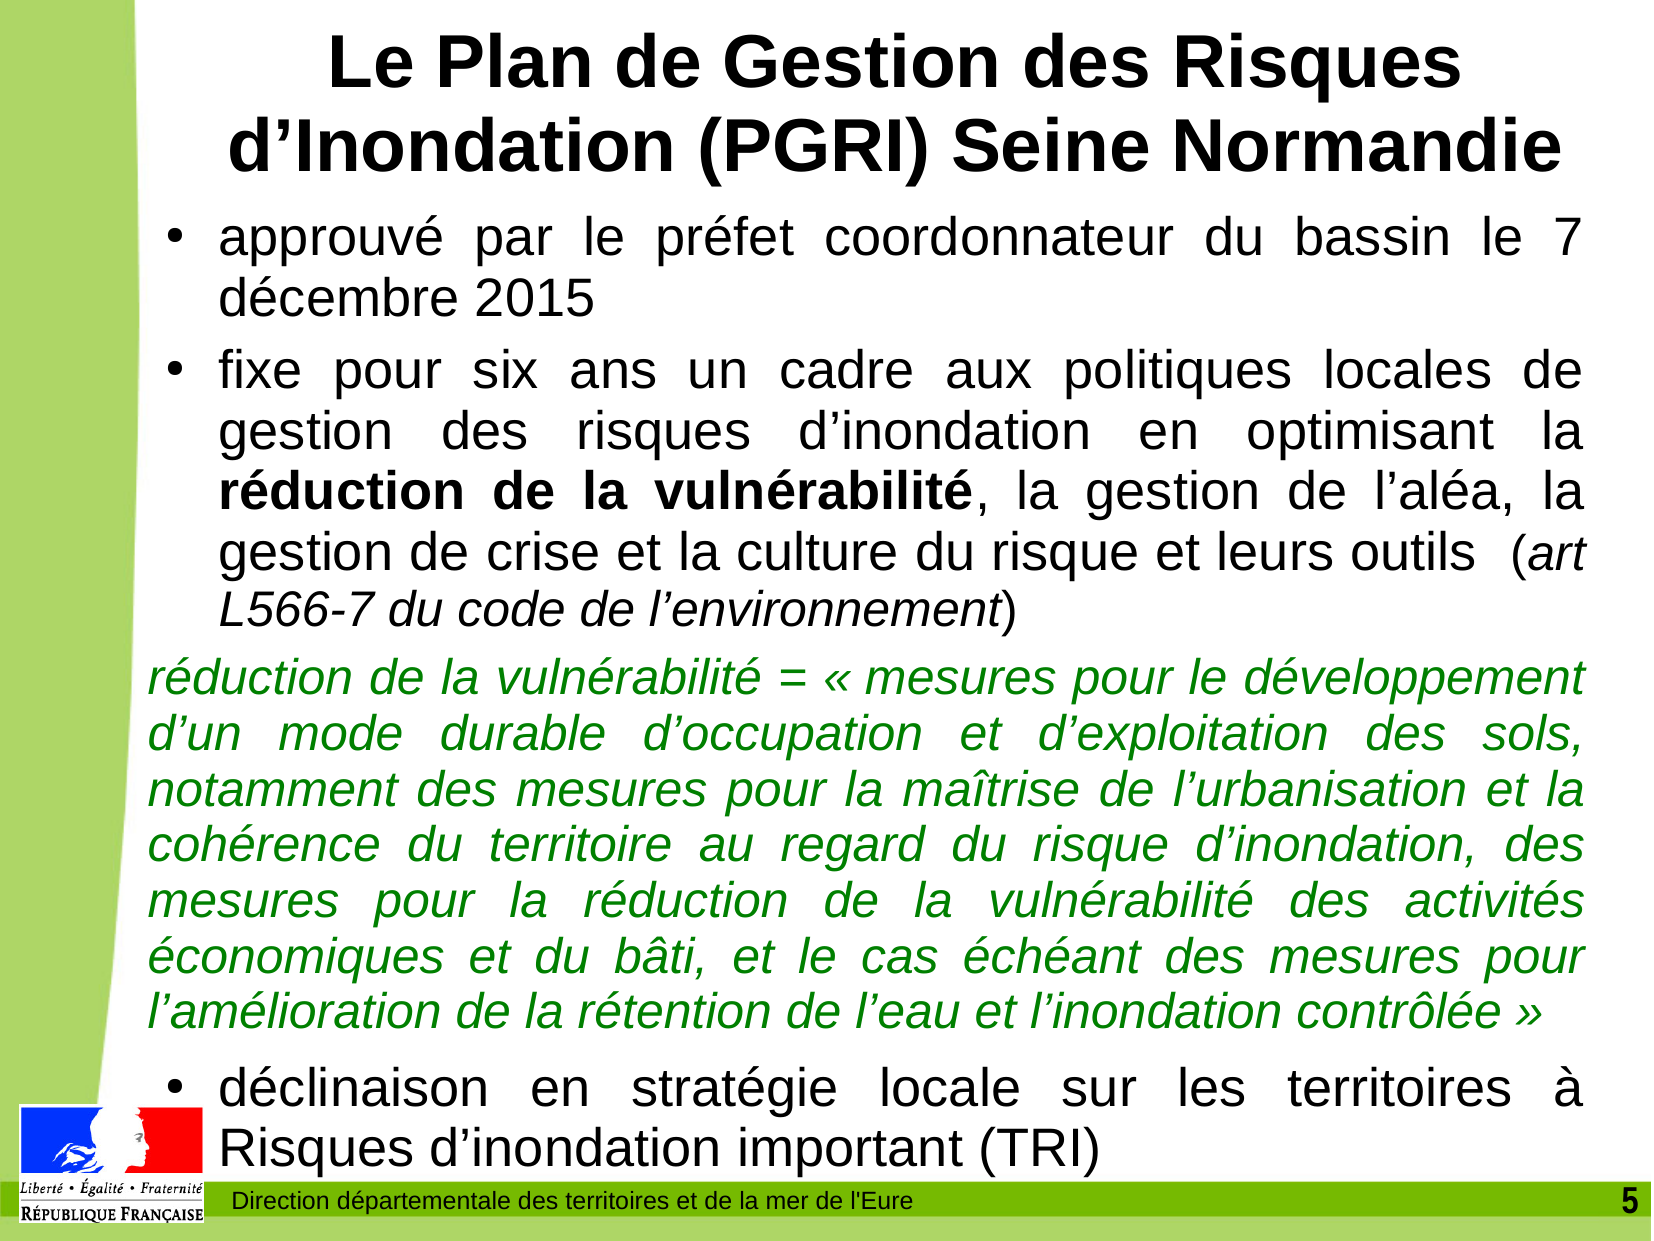

# Le Plan de Gestion des Risques d’Inondation (PGRI) Seine Normandie
approuvé par le préfet coordonnateur du bassin le 7 décembre 2015
fixe pour six ans un cadre aux politiques locales de gestion des risques d’inondation en optimisant la réduction de la vulnérabilité, la gestion de l’aléa, la gestion de crise et la culture du risque et leurs outils (art L566-7 du code de l’environnement)
réduction de la vulnérabilité = « mesures pour le développement d’un mode durable d’occupation et d’exploitation des sols, notamment des mesures pour la maîtrise de l’urbanisation et la cohérence du territoire au regard du risque d’inondation, des mesures pour la réduction de la vulnérabilité des activités économiques et du bâti, et le cas échéant des mesures pour l’amélioration de la rétention de l’eau et l’inondation contrôlée »
déclinaison en stratégie locale sur les territoires à Risques d’inondation important (TRI)